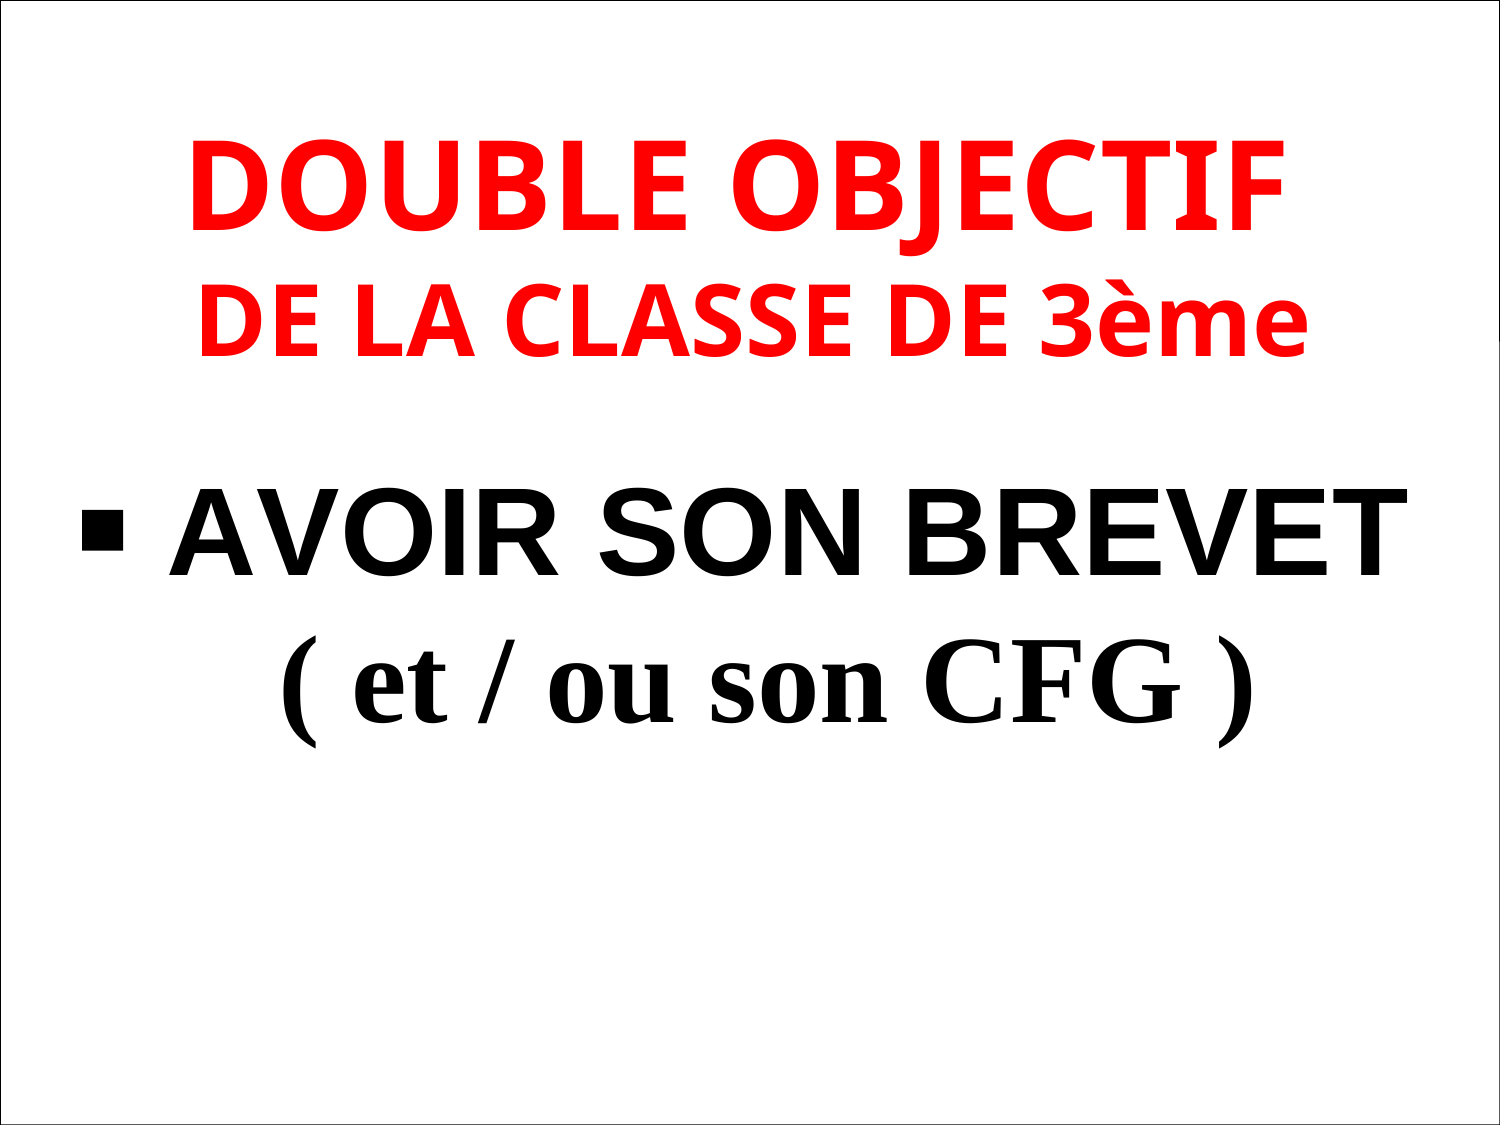

# DOUBLE OBJECTIF DE LA CLASSE DE 3ème
 AVOIR SON BREVET
( et / ou son CFG )